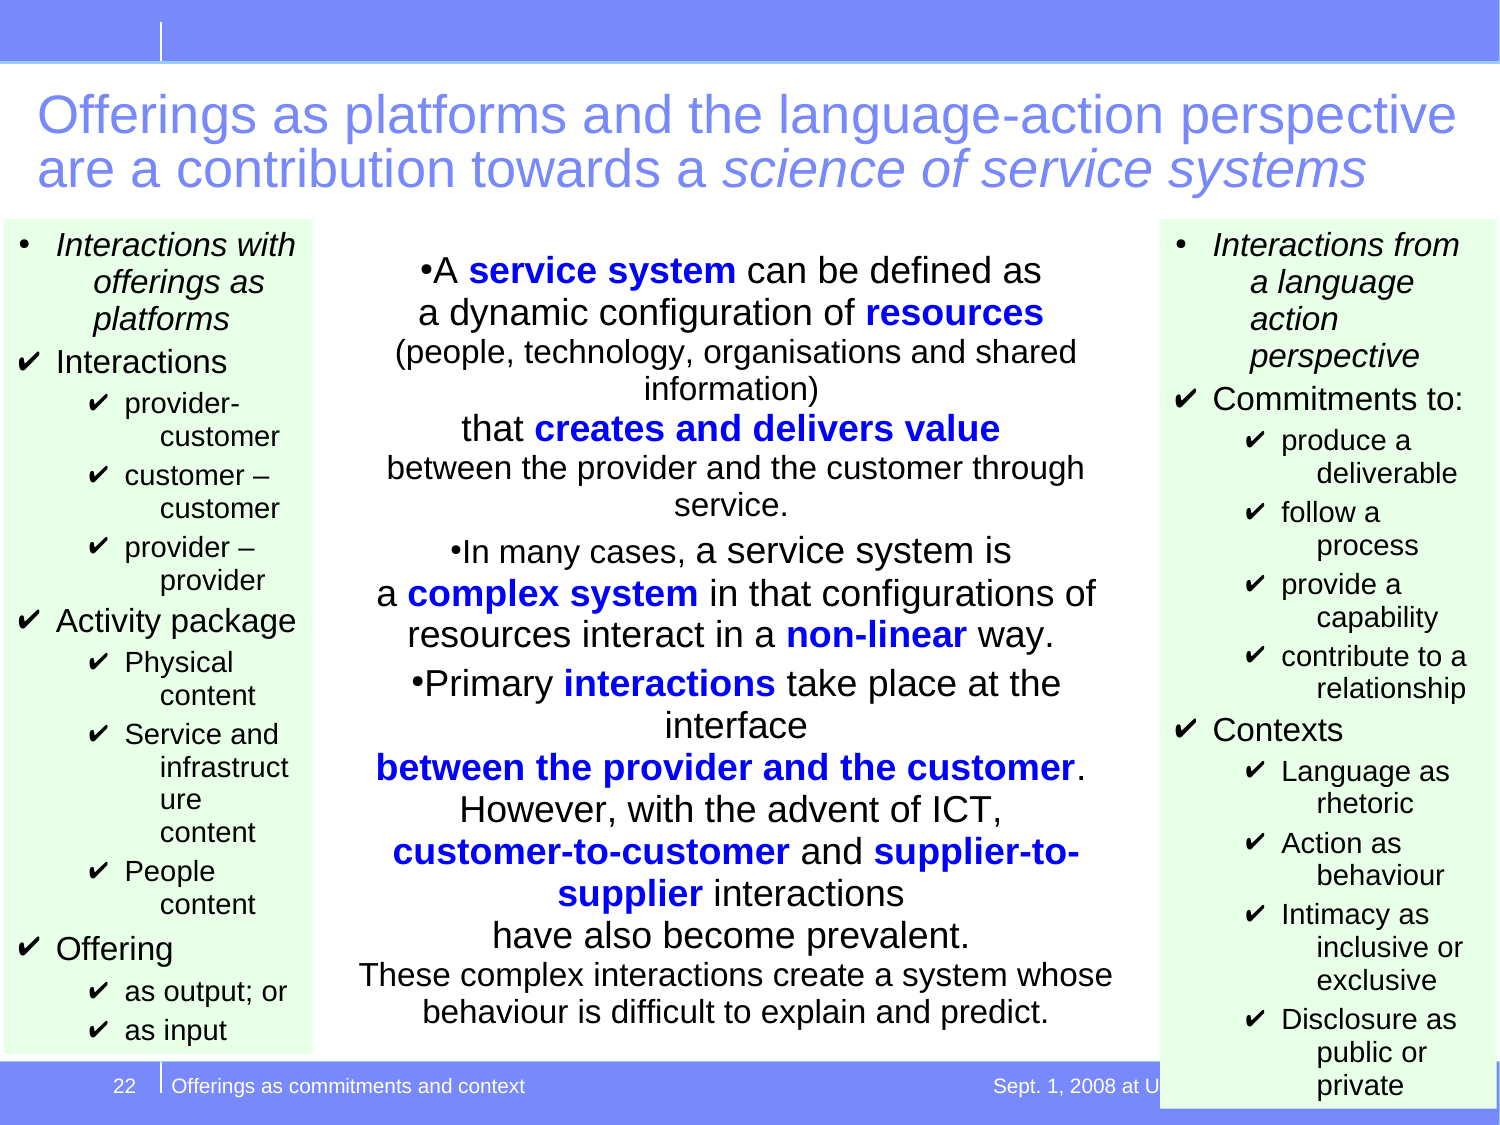

# Offerings as platforms and the language-action perspective are a contribution towards a science of service systems
Interactions with offerings as platforms
Interactions
provider-customer
customer – customer
provider – provider
Activity package
Physical content
Service and infrastructure content
People content
Offering
as output; or
as input
Interactions from a language action perspective
Commitments to:
produce a deliverable
follow a process
provide a capability
contribute to a relationship
Contexts
Language as rhetoric
Action as behaviour
Intimacy as inclusive or exclusive
Disclosure as public or private
A service system can be defined as
a dynamic configuration of resources
(people, technology, organisations and shared information)
that creates and delivers value
between the provider and the customer through service.
In many cases, a service system is
a complex system in that configurations of resources interact in a non-linear way.
Primary interactions take place at the interface
between the provider and the customer.
However, with the advent of ICT,
customer-to-customer and supplier-to-supplier interactions
have also become prevalent.
These complex interactions create a system whose behaviour is difficult to explain and predict.
22
Offerings as commitments and context
Sept. 1, 2008 at UKSS, Oxford